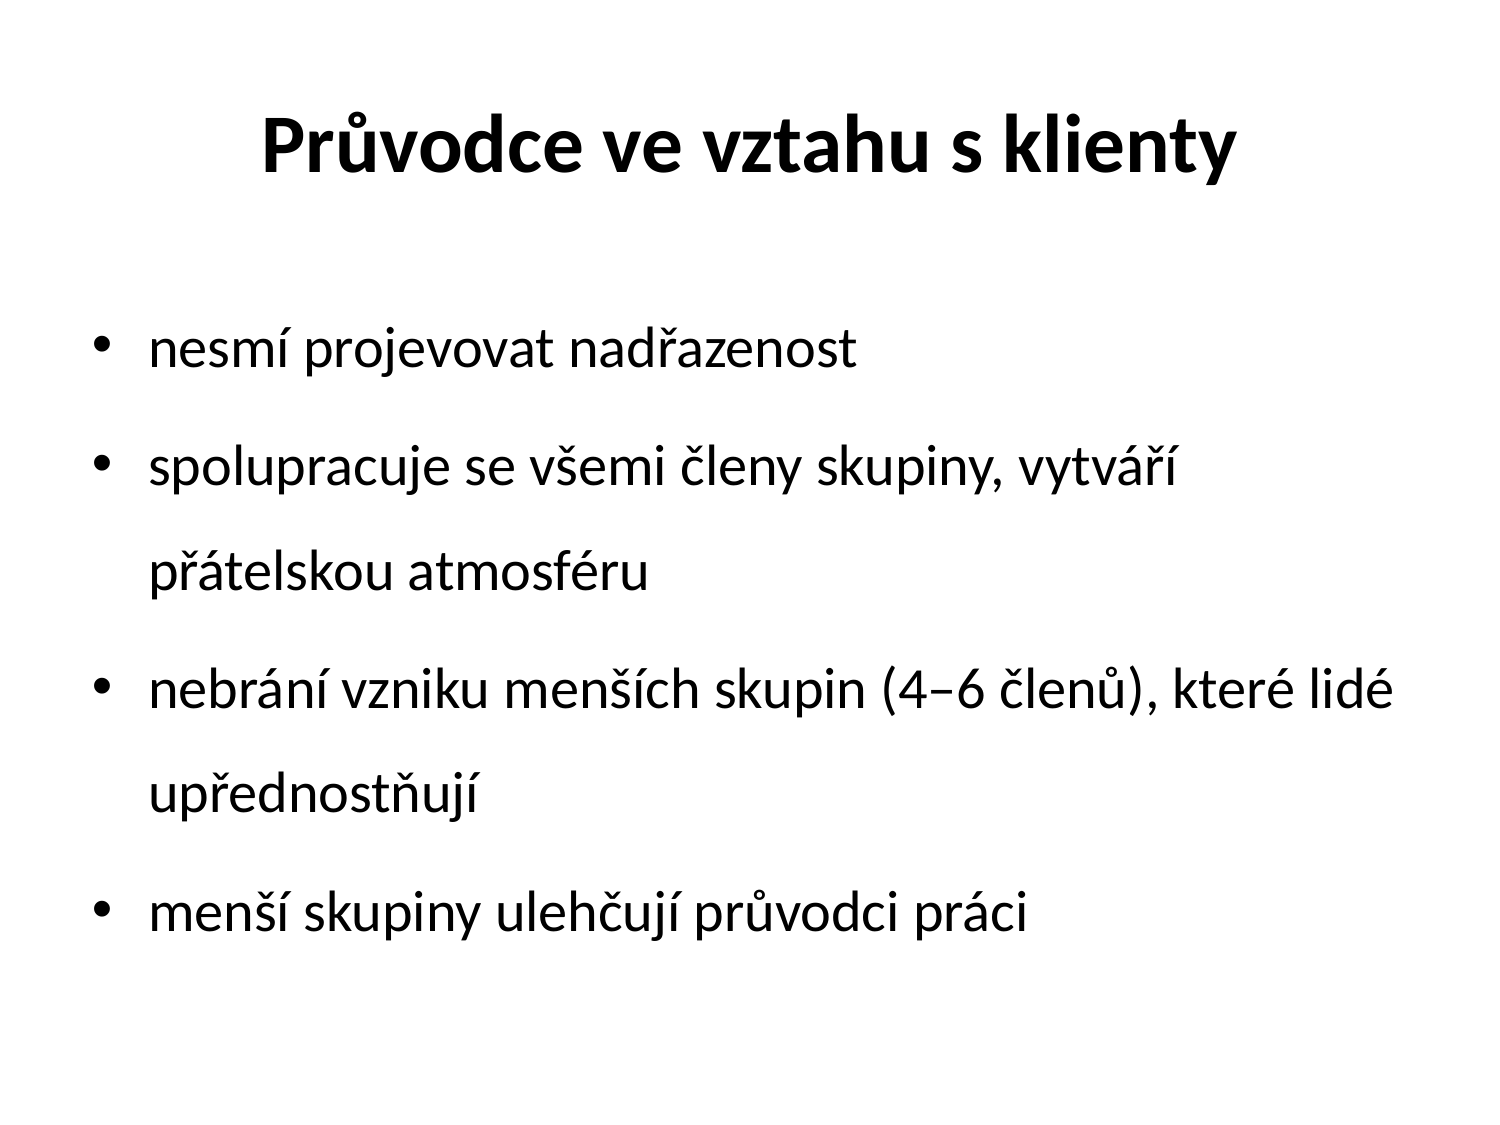

# Průvodce ve vztahu s klienty
nesmí projevovat nadřazenost
spolupracuje se všemi členy skupiny, vytváří přátelskou atmosféru
nebrání vzniku menších skupin (4–6 členů), které lidé upřednostňují
menší skupiny ulehčují průvodci práci